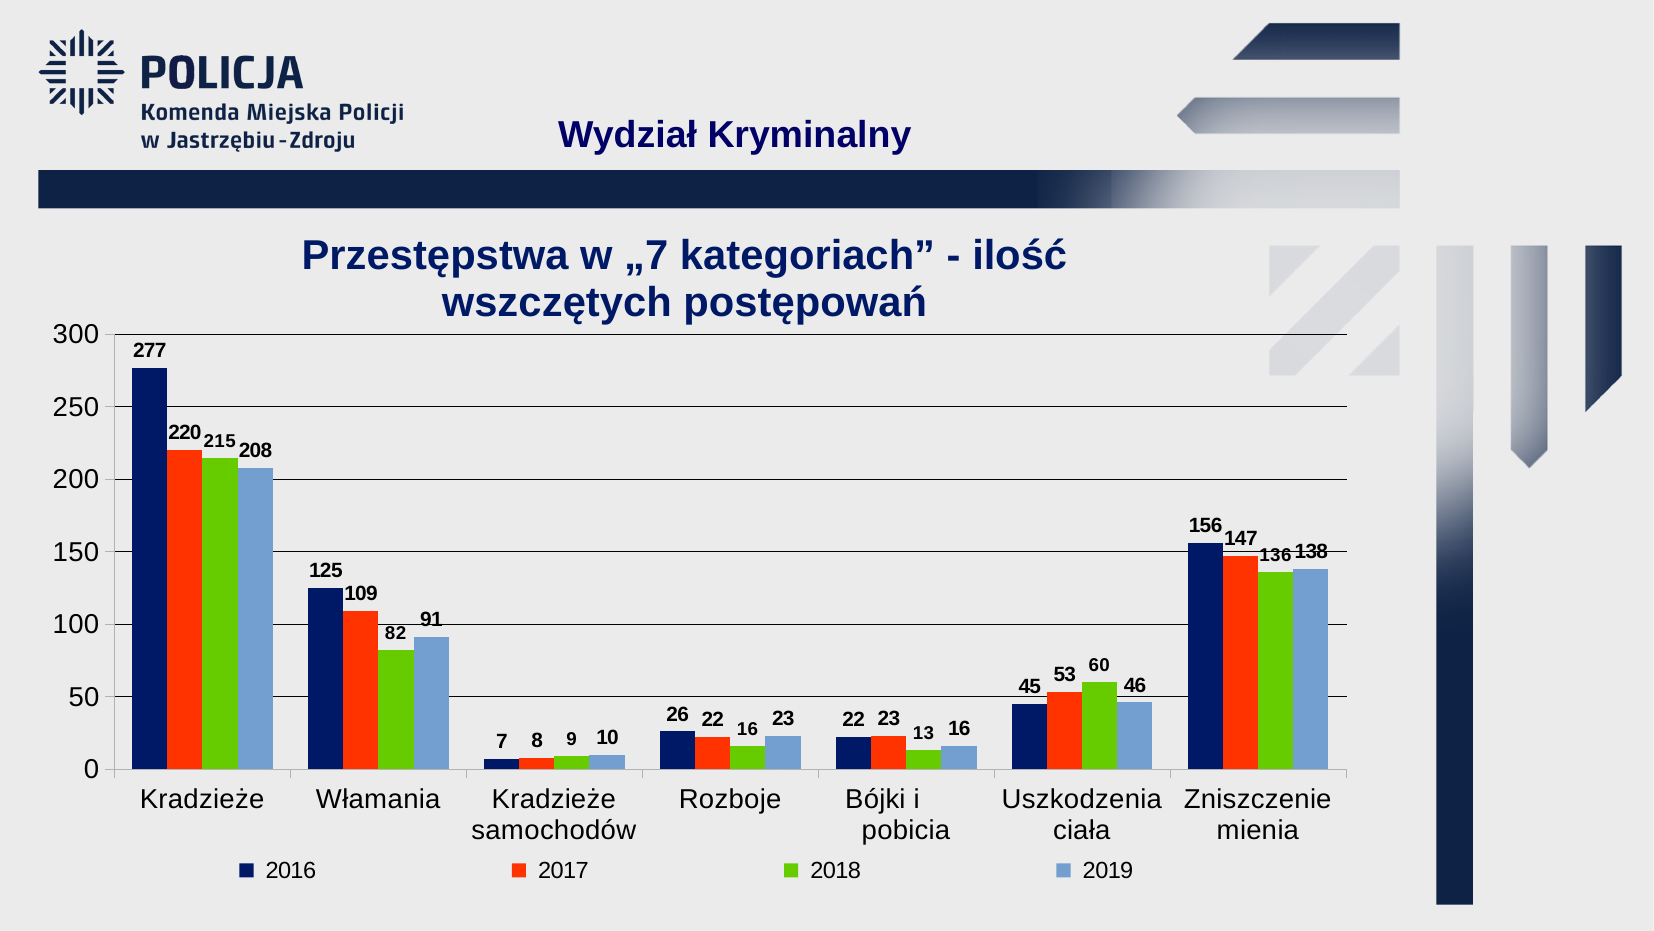

Wydział Kryminalny
Przestępstwa w „7 kategoriach” - ilość wszczętych postępowań
### Chart
| Category | 2016 | 2017 | 2018 | 2019 |
|---|---|---|---|---|
| Kradzieże | 277.0 | 220.0 | 215.0 | 208.0 |
| Włamania | 125.0 | 109.0 | 82.0 | 91.0 |
| Kradzieże samochodów | 7.0 | 8.0 | 9.0 | 10.0 |
| Rozboje | 26.0 | 22.0 | 16.0 | 23.0 |
| Bójki i pobicia | 22.0 | 23.0 | 13.0 | 16.0 |
| Uszkodzenia ciała | 45.0 | 53.0 | 60.0 | 46.0 |
| Zniszczenie mienia | 156.0 | 147.0 | 136.0 | 138.0 |